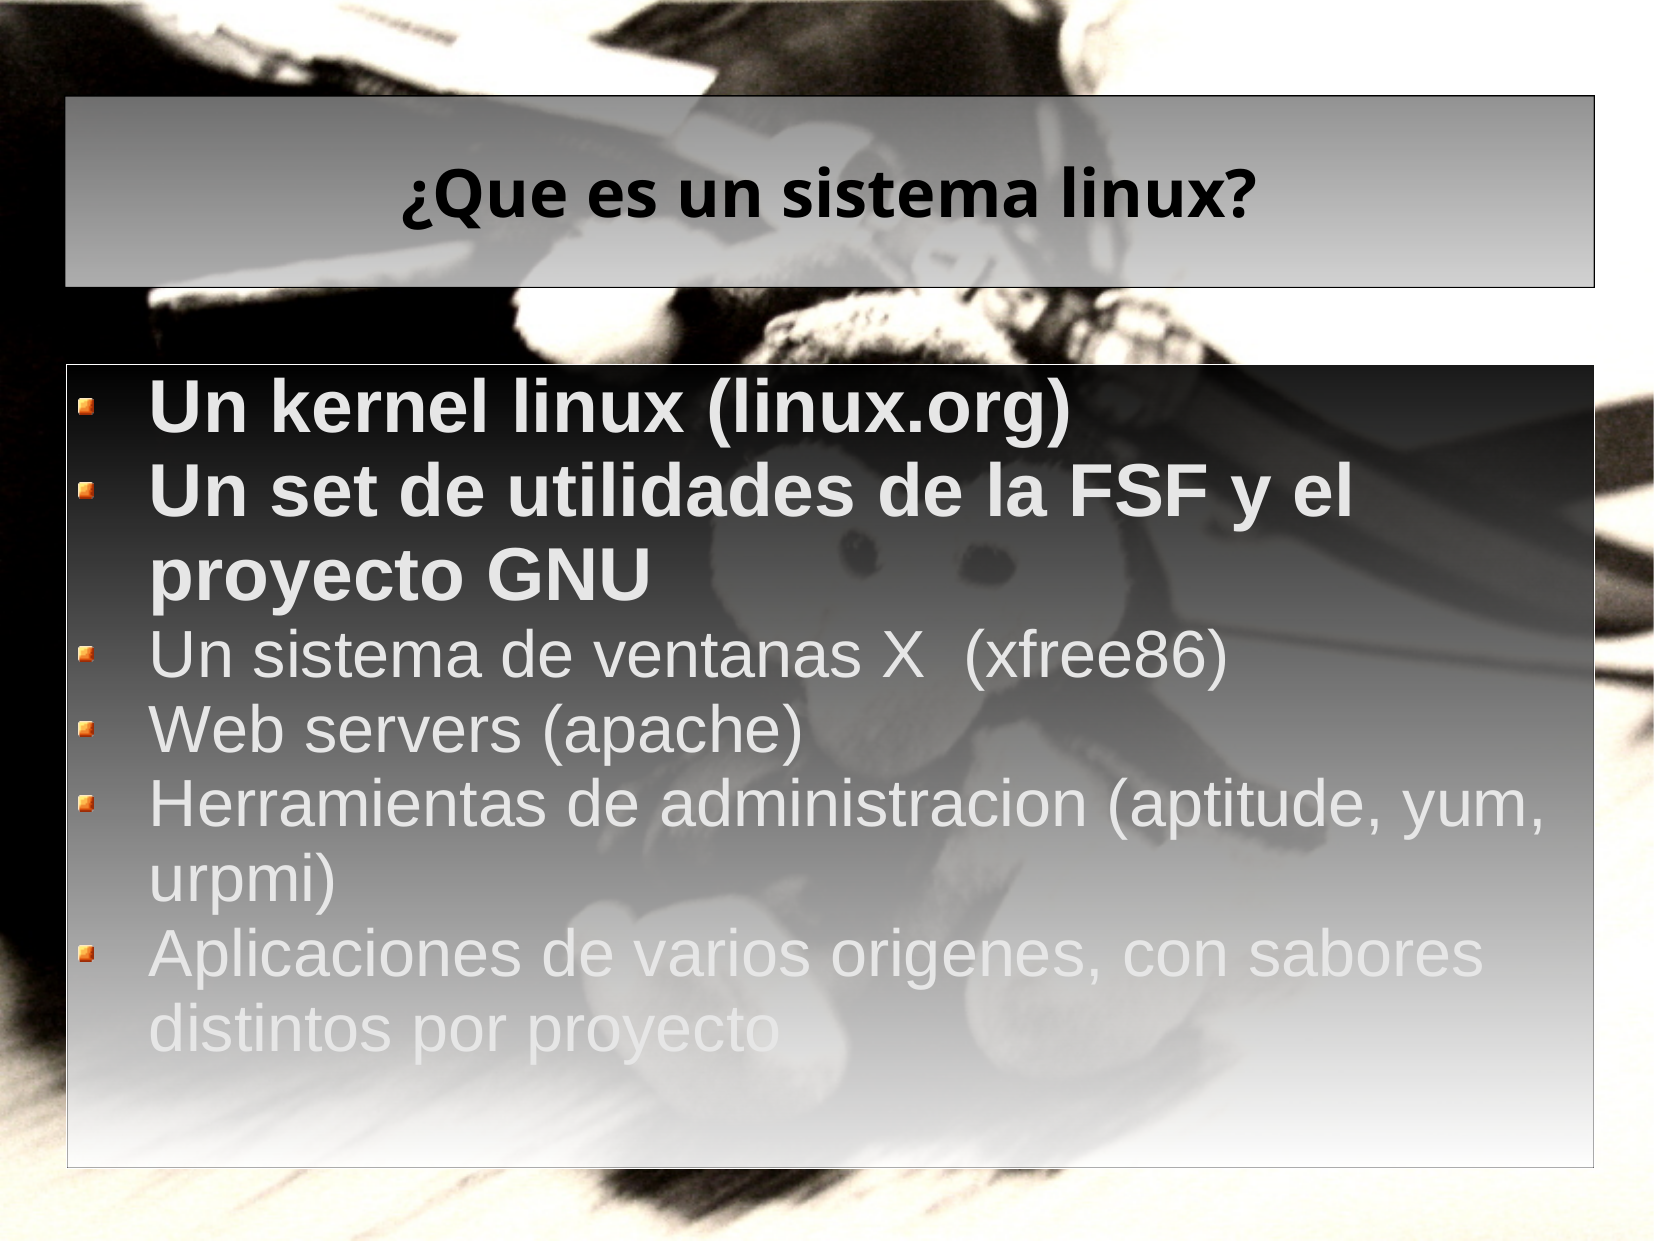

# ¿Que es un sistema linux?
Un kernel linux (linux.org)
Un set de utilidades de la FSF y el proyecto GNU
Un sistema de ventanas X (xfree86)
Web servers (apache)
Herramientas de administracion (aptitude, yum, urpmi)
Aplicaciones de varios origenes, con sabores distintos por proyecto